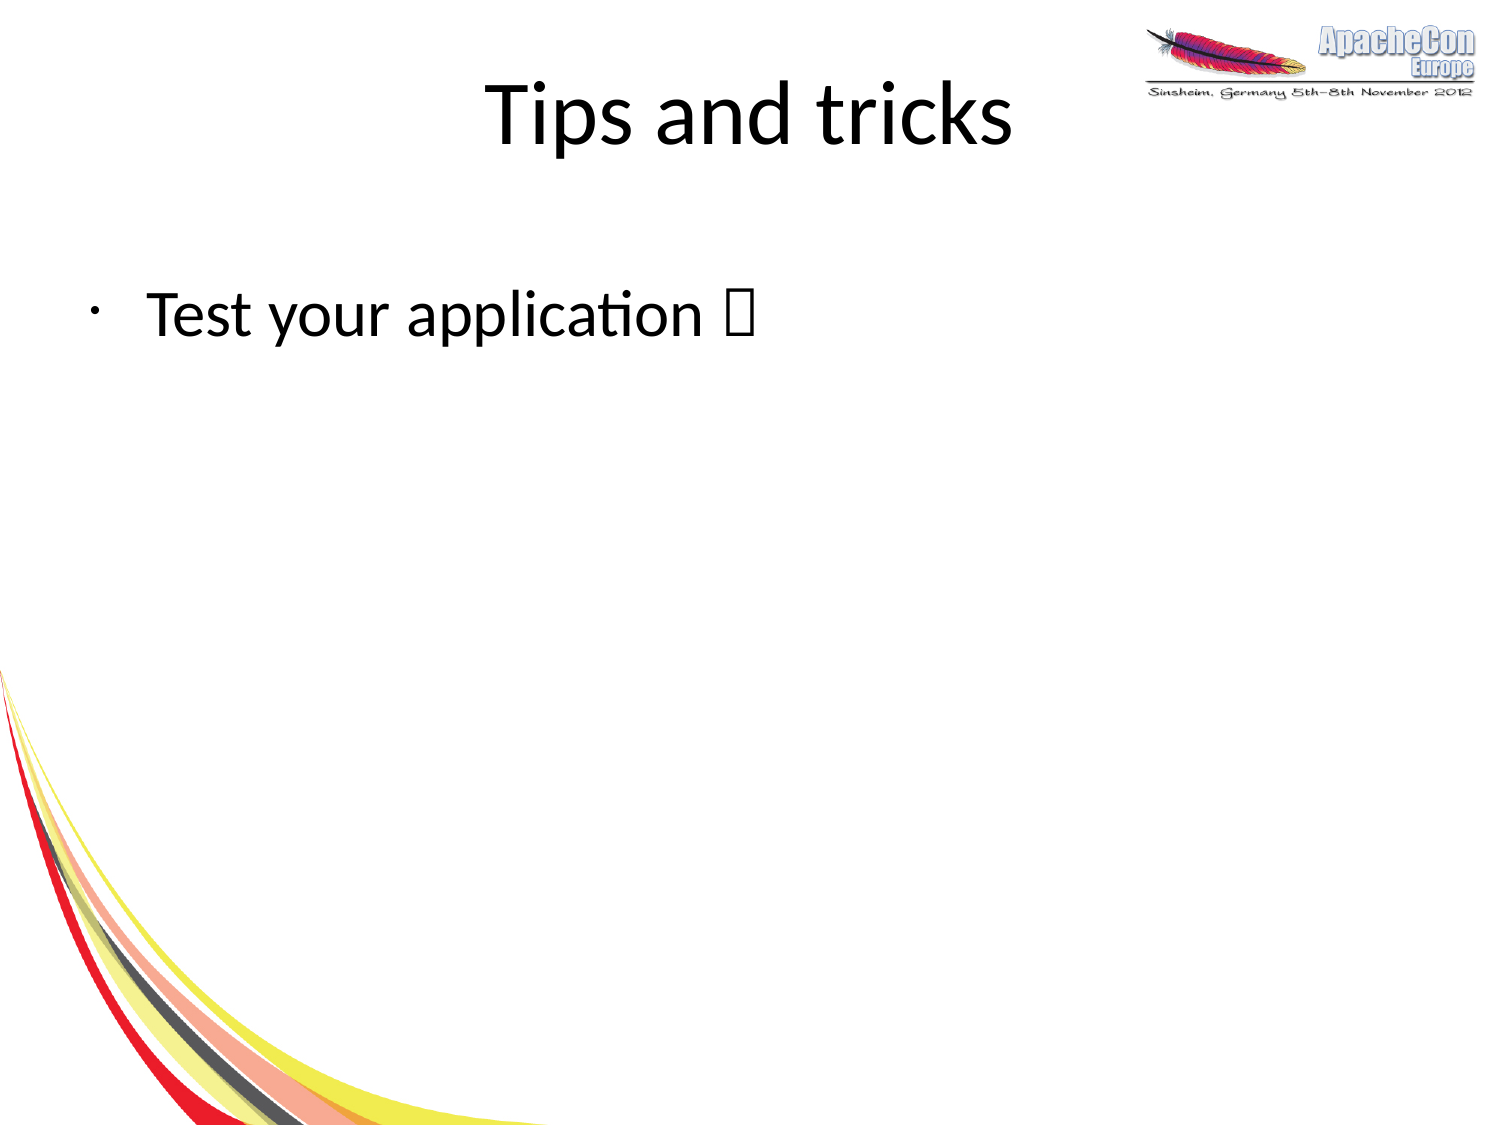

# Tips and tricks
Test your application 